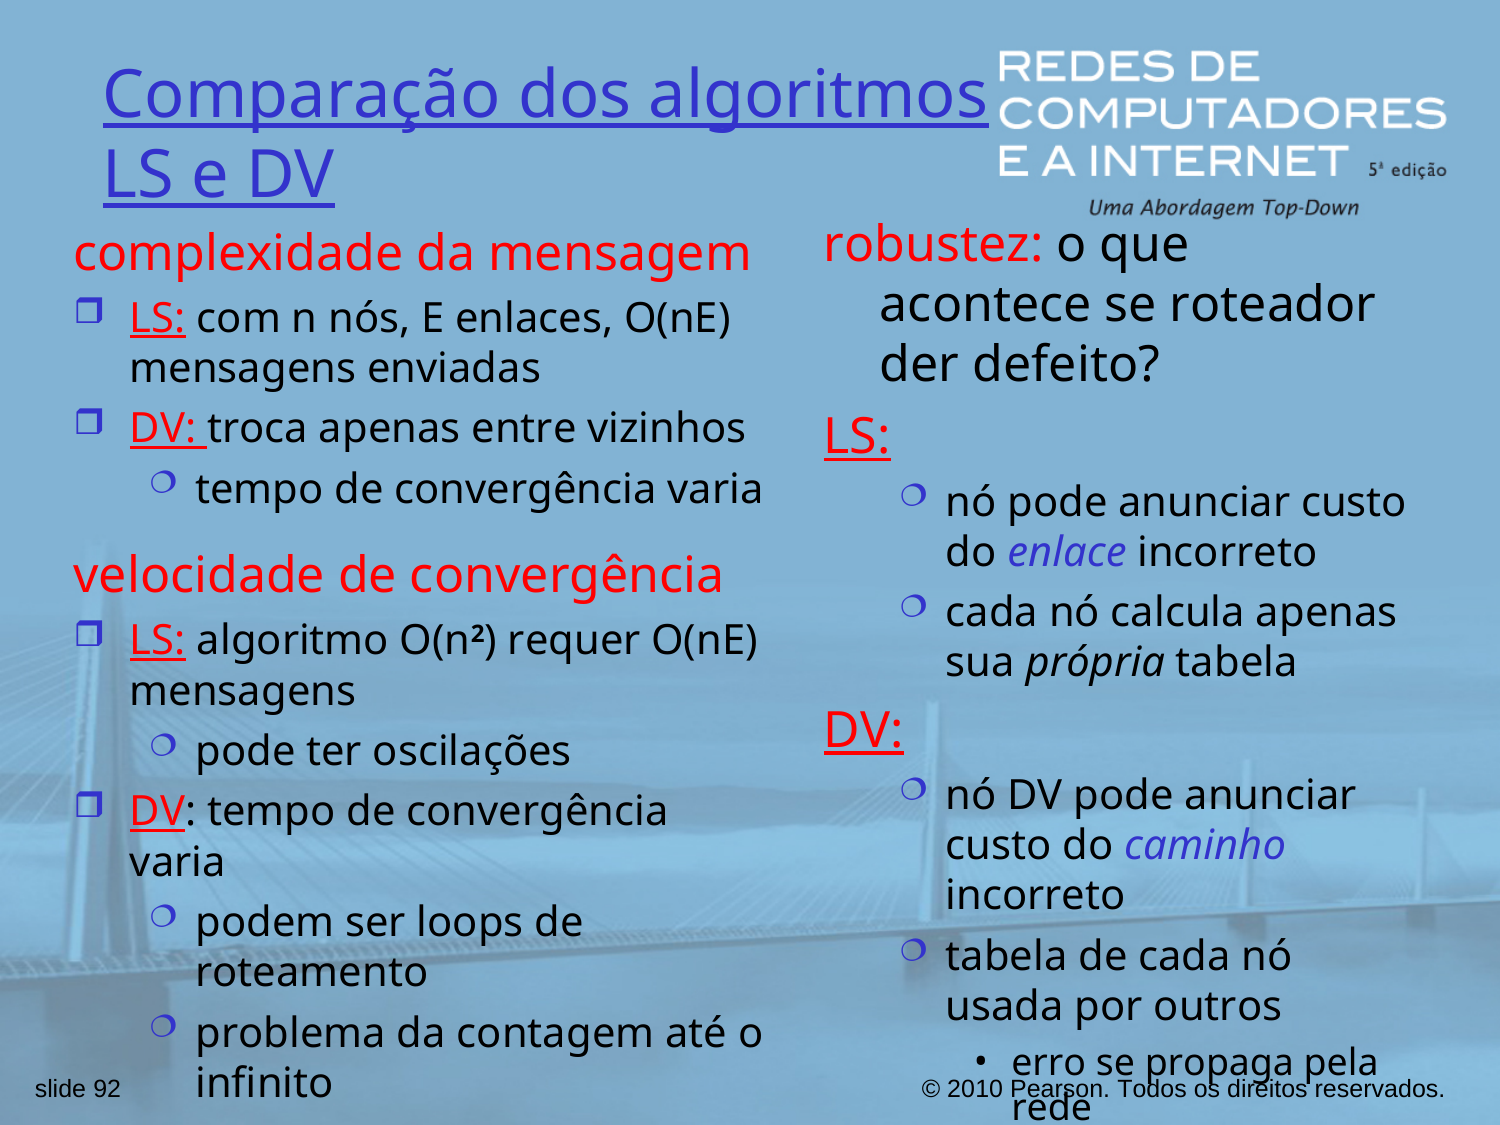

# Comparação dos algoritmos LS e DV
robustez: o que acontece se roteador der defeito?
LS:
nó pode anunciar custo do enlace incorreto
cada nó calcula apenas sua própria tabela
DV:
nó DV pode anunciar custo do caminho incorreto
tabela de cada nó usada por outros
erro se propaga pela rede
complexidade da mensagem
LS: com n nós, E enlaces, O(nE) mensagens enviadas
DV: troca apenas entre vizinhos
tempo de convergência varia
velocidade de convergência
LS: algoritmo O(n2) requer O(nE) mensagens
pode ter oscilações
DV: tempo de convergência varia
podem ser loops de roteamento
problema da contagem até o infinito